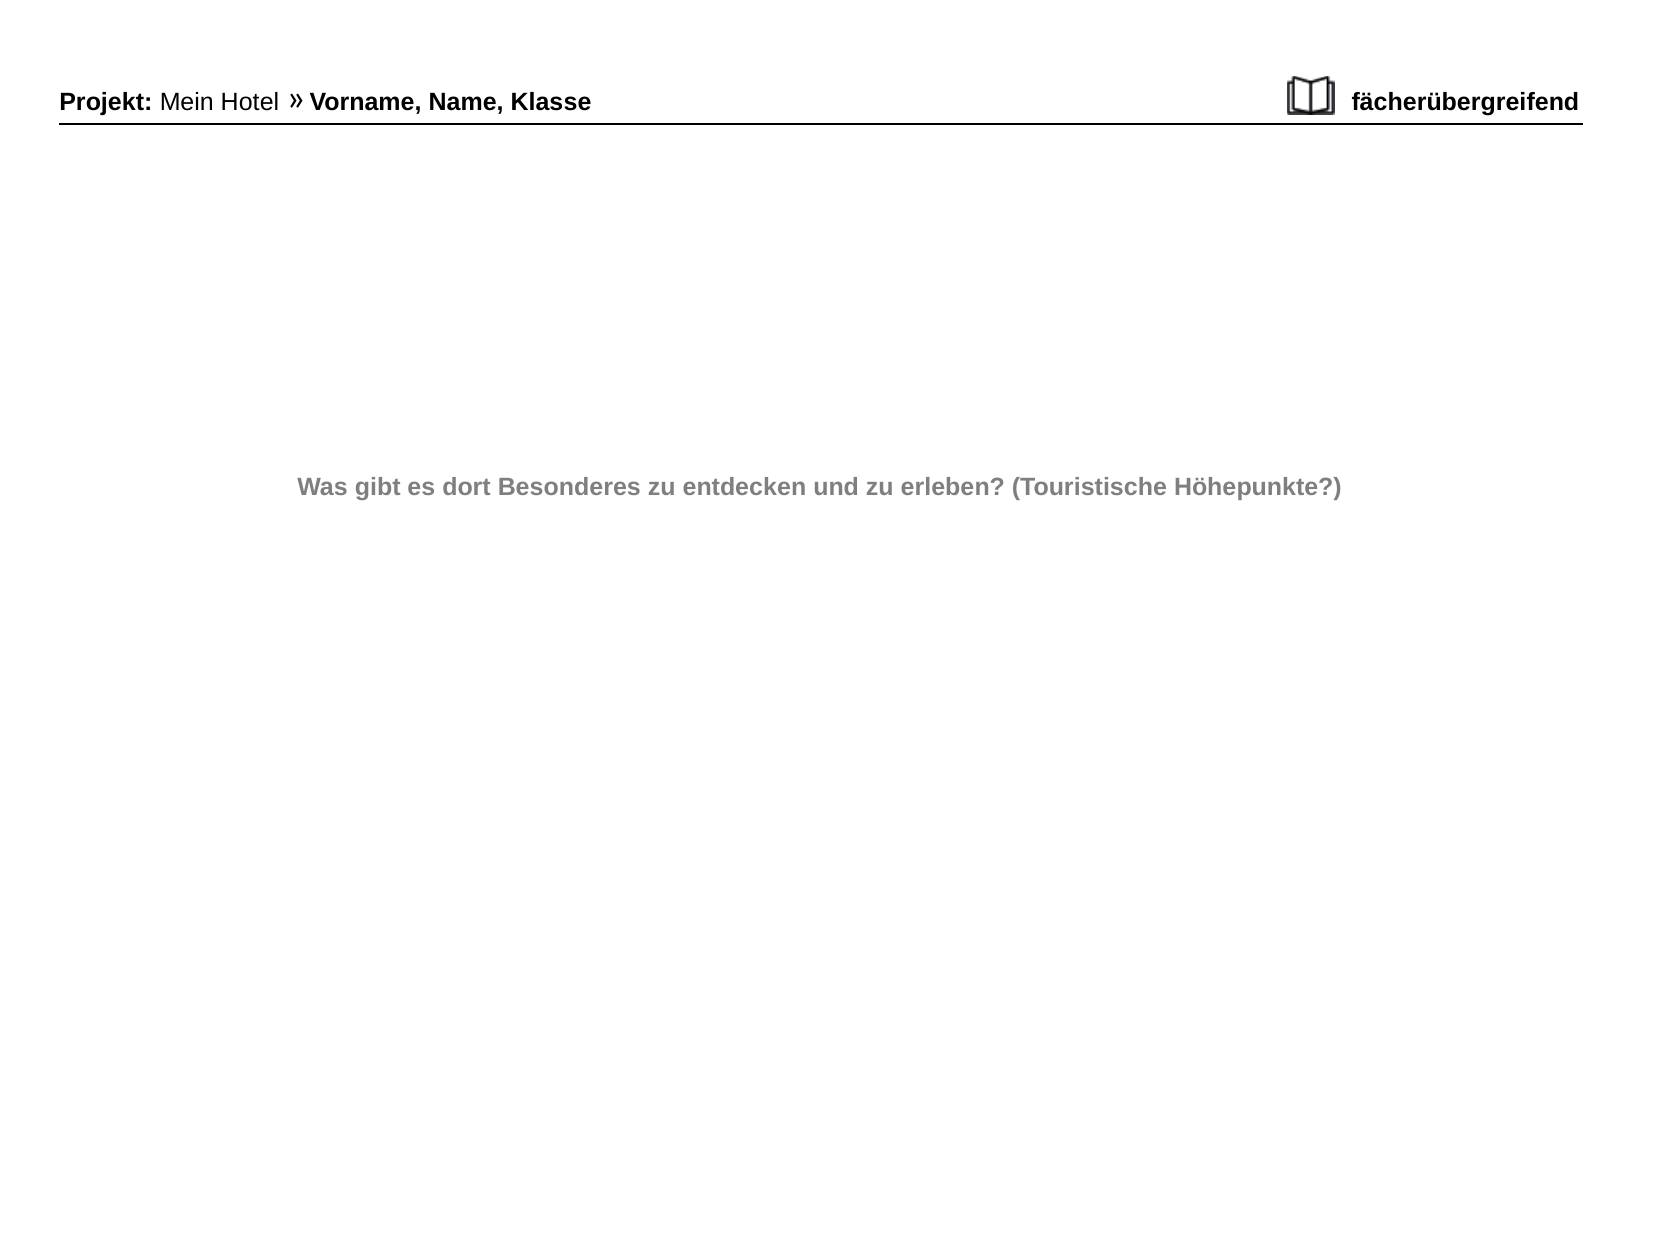

Projekt: Mein Hotel » Vorname, Name, Klasse						 fächerübergreifend
Was gibt es dort Besonderes zu entdecken und zu erleben? (Touristische Höhepunkte?)